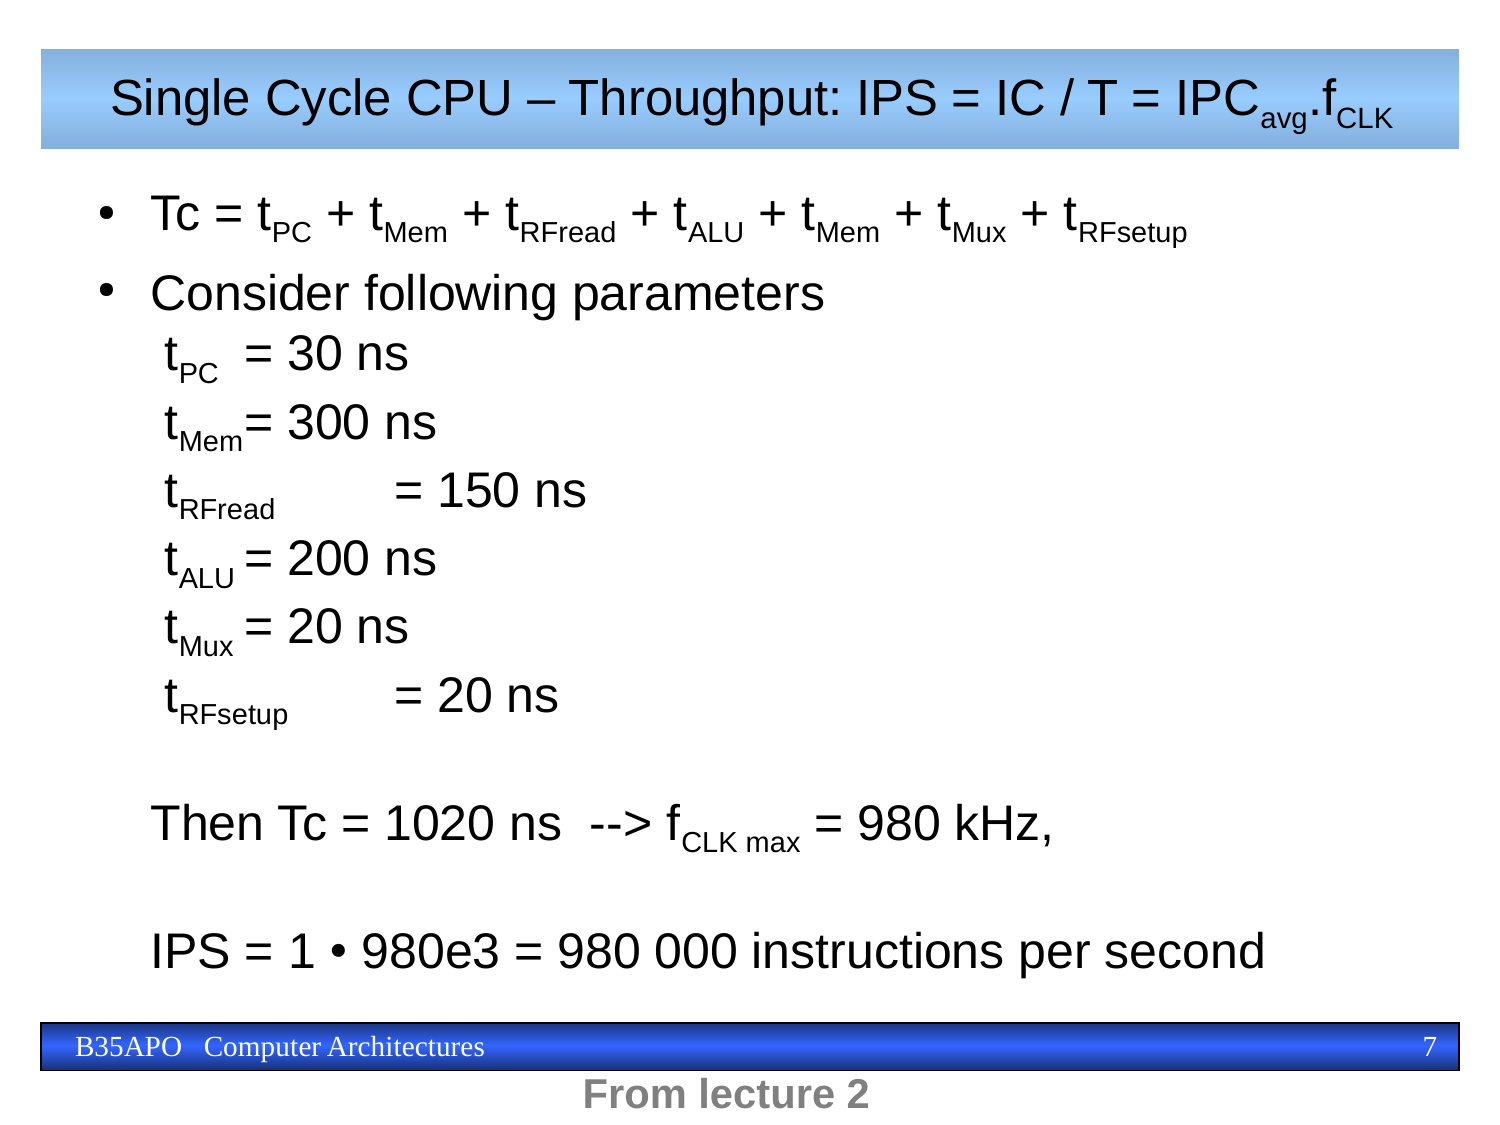

# Single Cycle CPU – Throughput: IPS = IC / T = IPCavg.fCLK
Tc = tPC + tMem + tRFread + tALU + tMem + tMux + tRFsetup
Consider following parameters
 tPC	= 30 ns
 tMem	= 300 ns
 tRFread	= 150 ns
 tALU	= 200 ns
 tMux	= 20 ns
 tRFsetup	= 20 ns
Then Tc = 1020 ns --> fCLK max = 980 kHz,
IPS = 1 • 980e3 = 980 000 instructions per second
B35APO Computer Architectures
7
From lecture 2